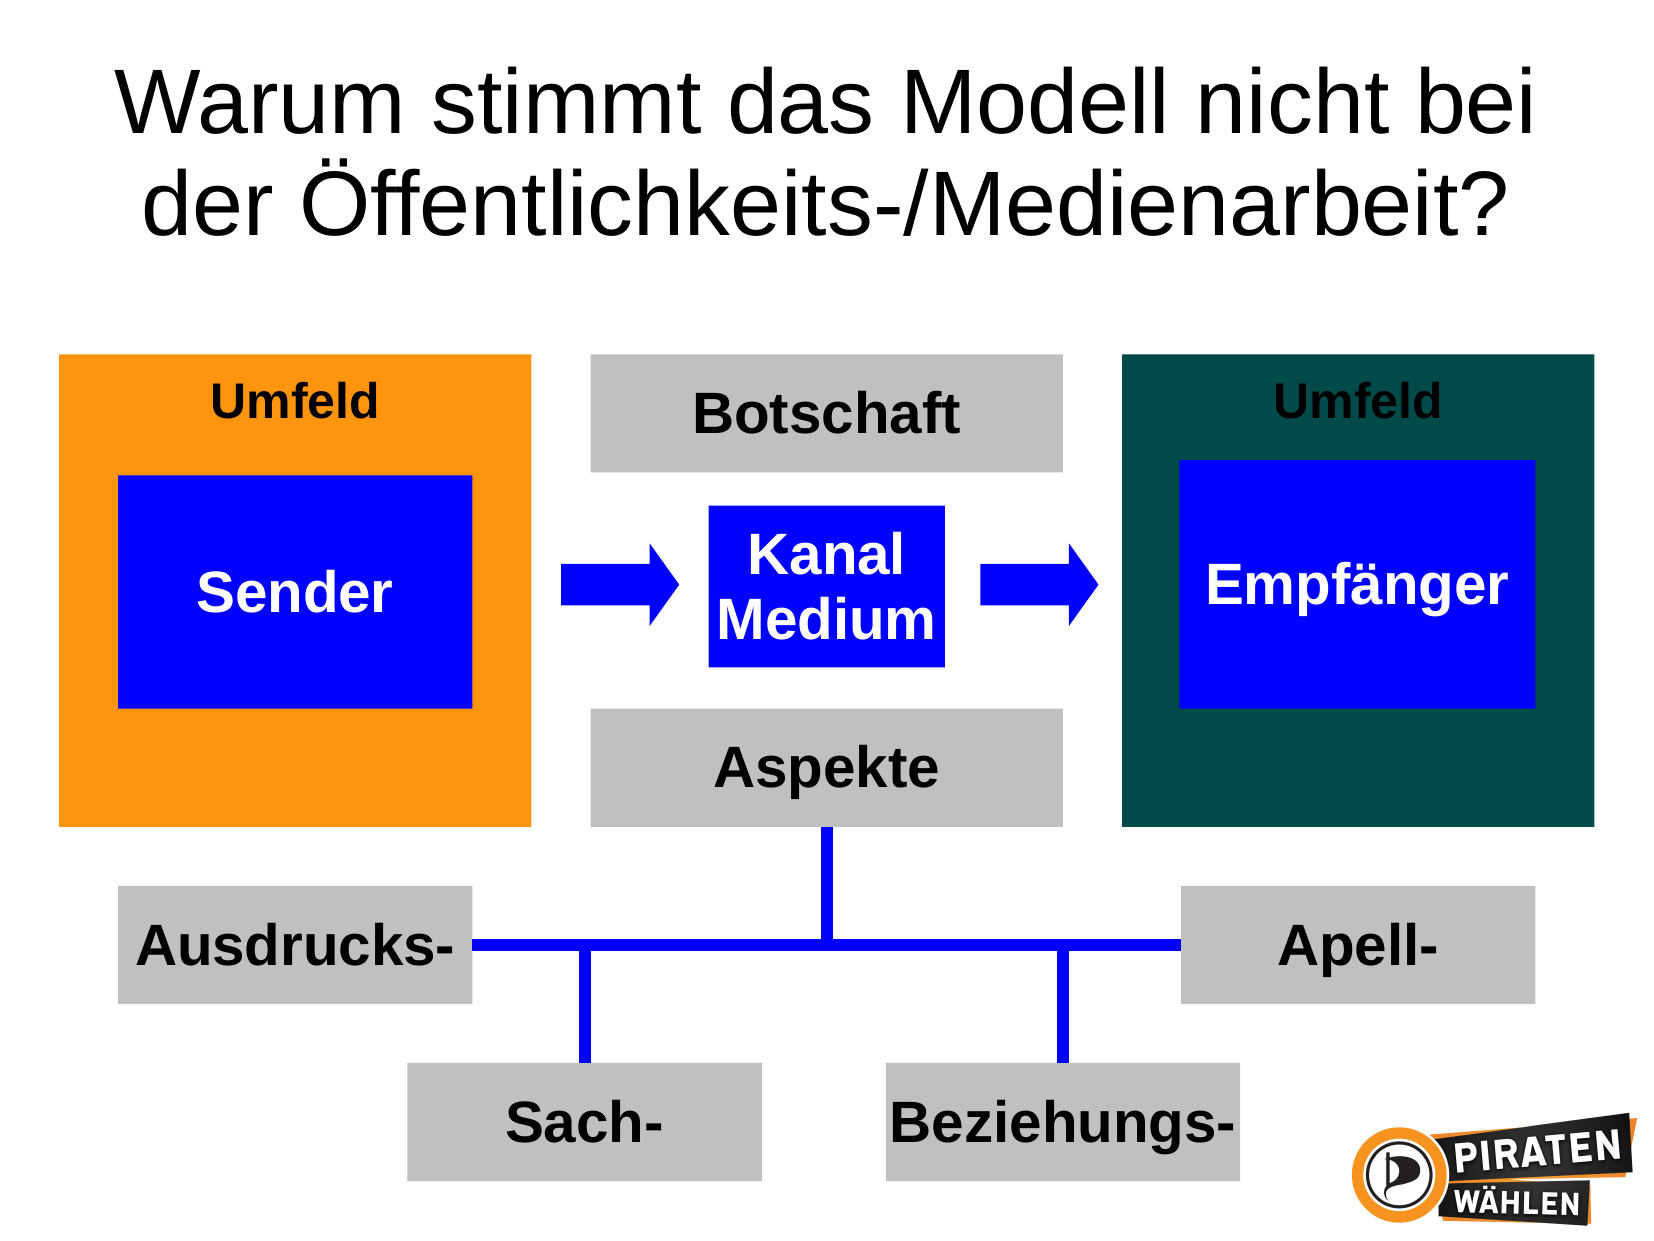

# Warum stimmt das Modell nicht bei der Öffentlichkeits-/Medienarbeit?
Umfeld
Botschaft
Umfeld
Empfänger
Sender
Kanal
Medium
Aspekte
Ausdrucks-
Apell-
Sach-
Beziehungs-